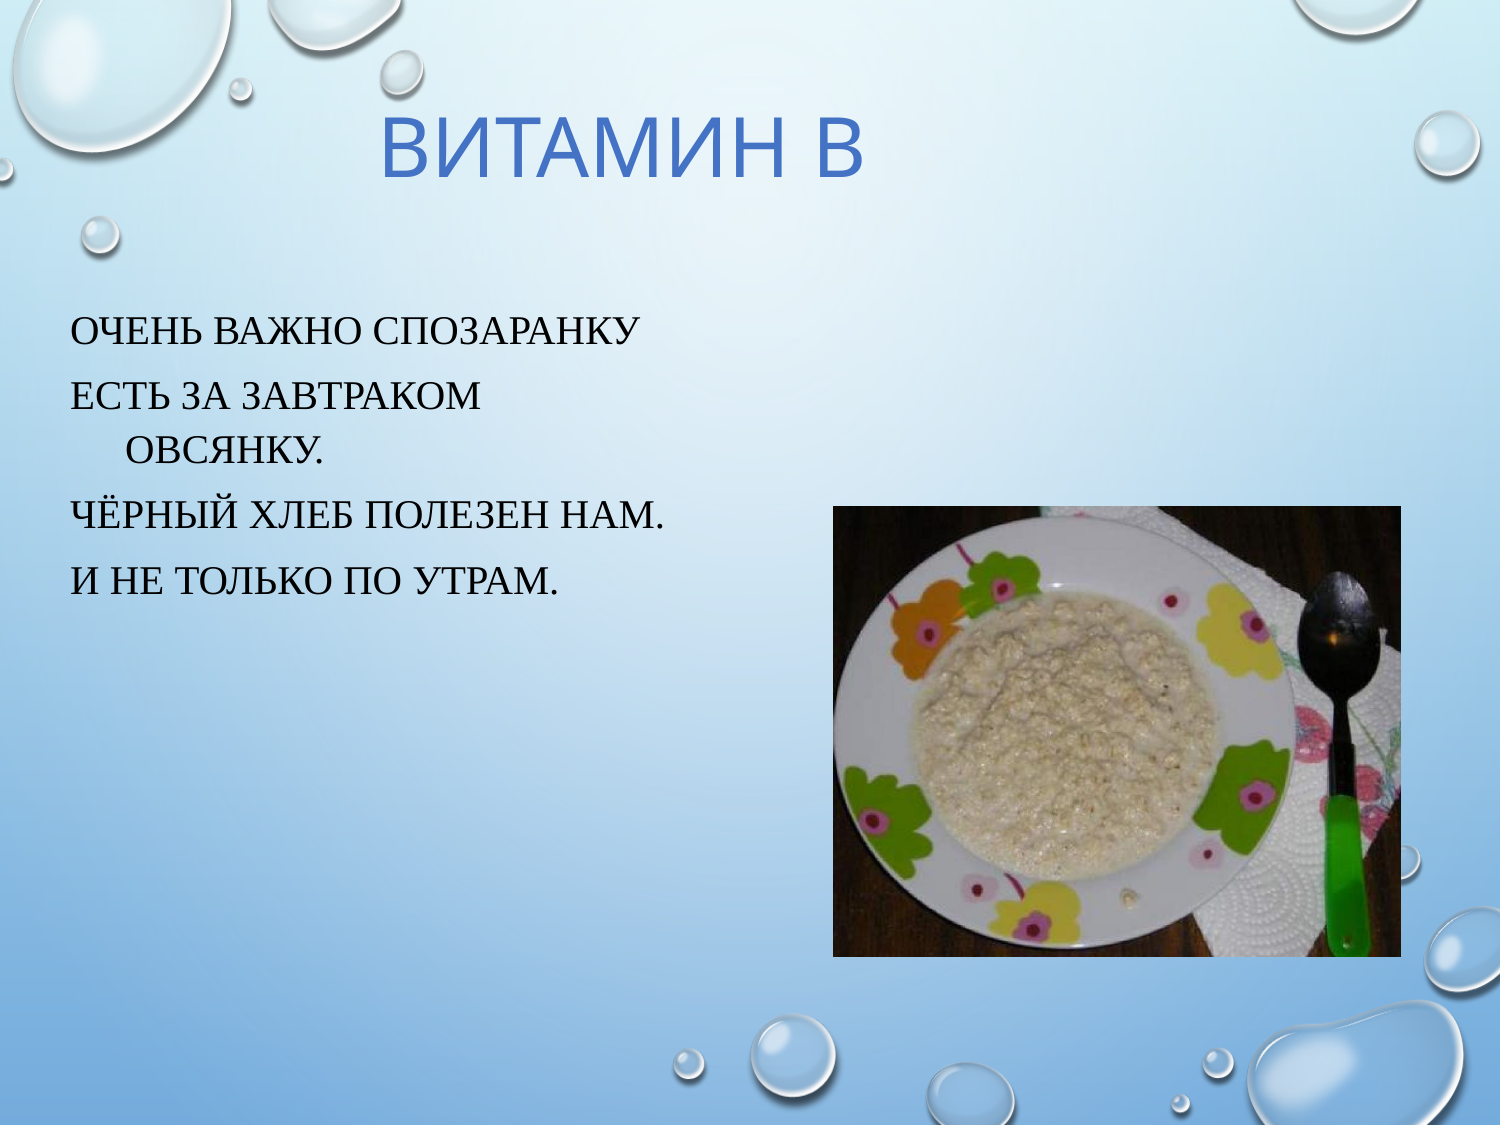

# Витамин В
Очень важно спозаранку
Есть за завтраком овсянку.
Чёрный хлеб полезен нам.
И не только по утрам.